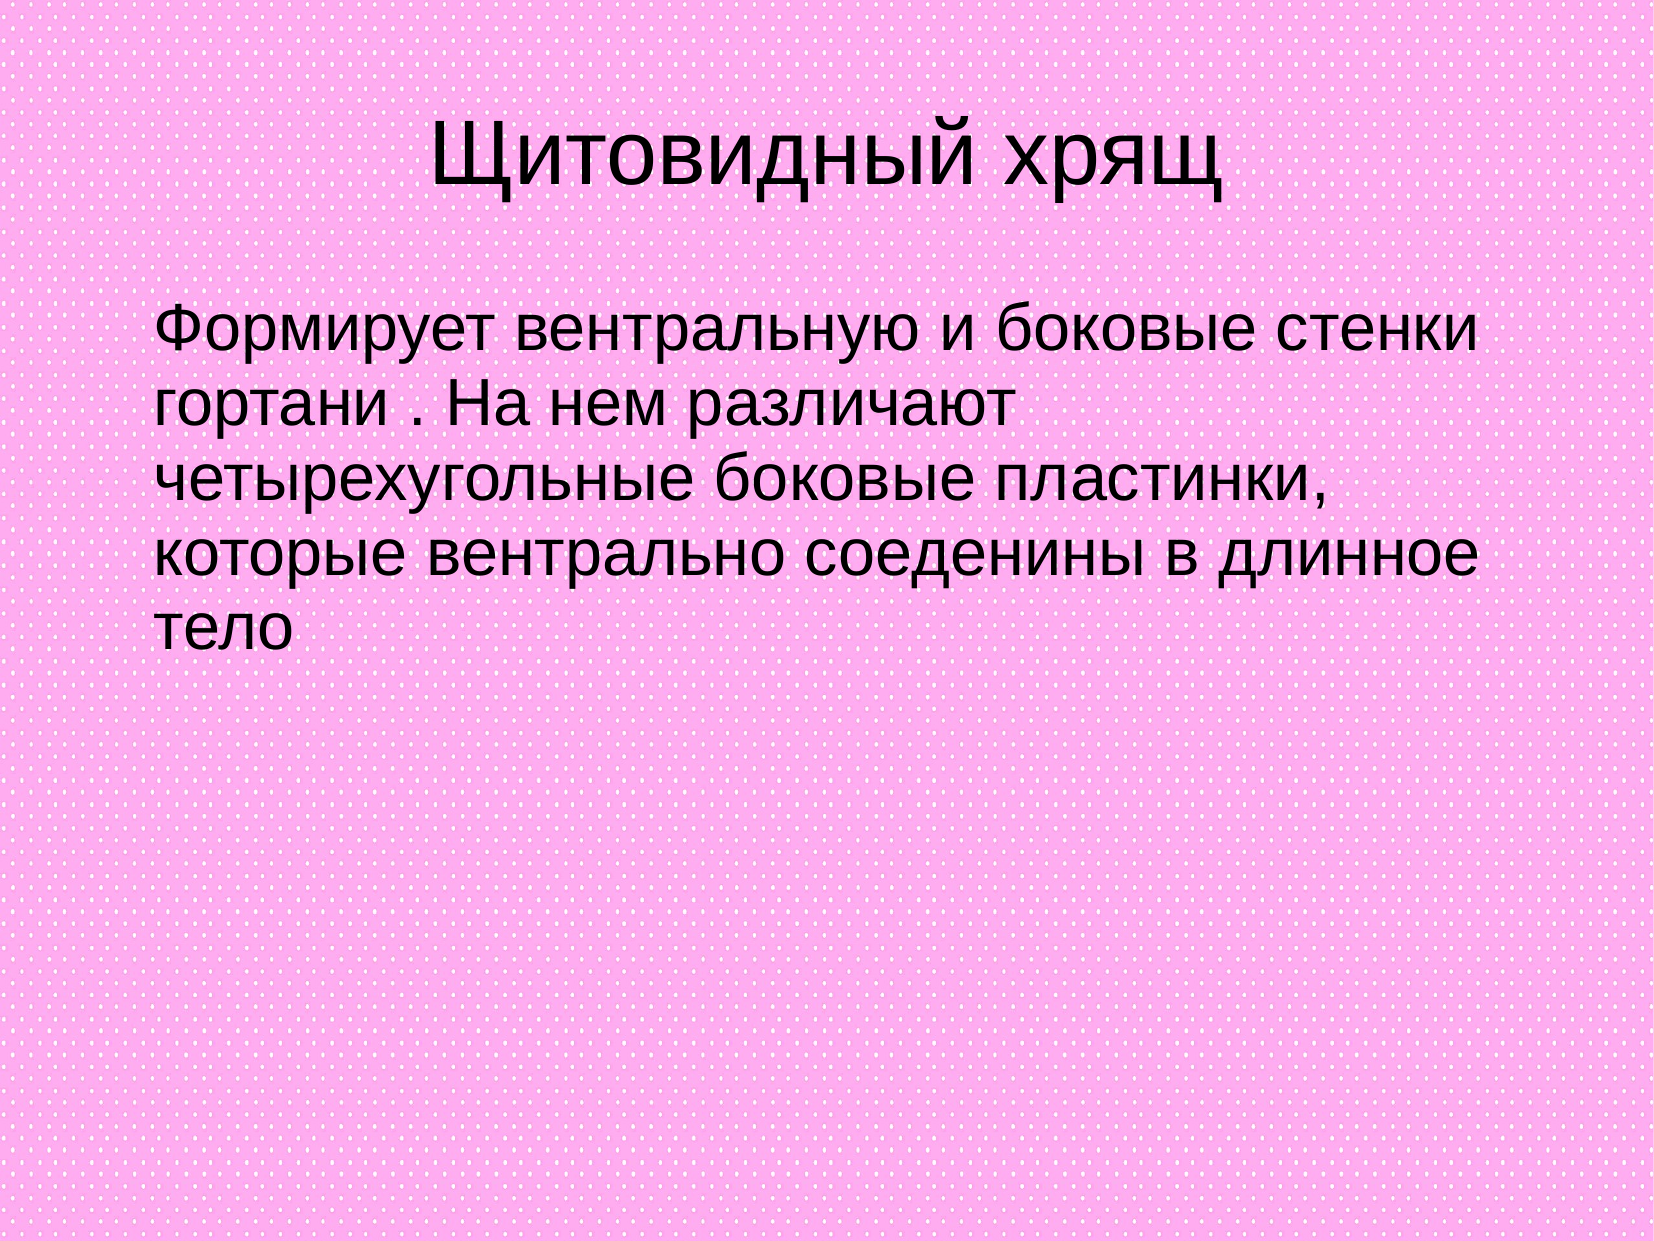

# Щитовидный хрящ
Формирует вентральную и боковые стенки гортани . На нем различают четырехугольные боковые пластинки, которые вентрально соеденины в длинное тело